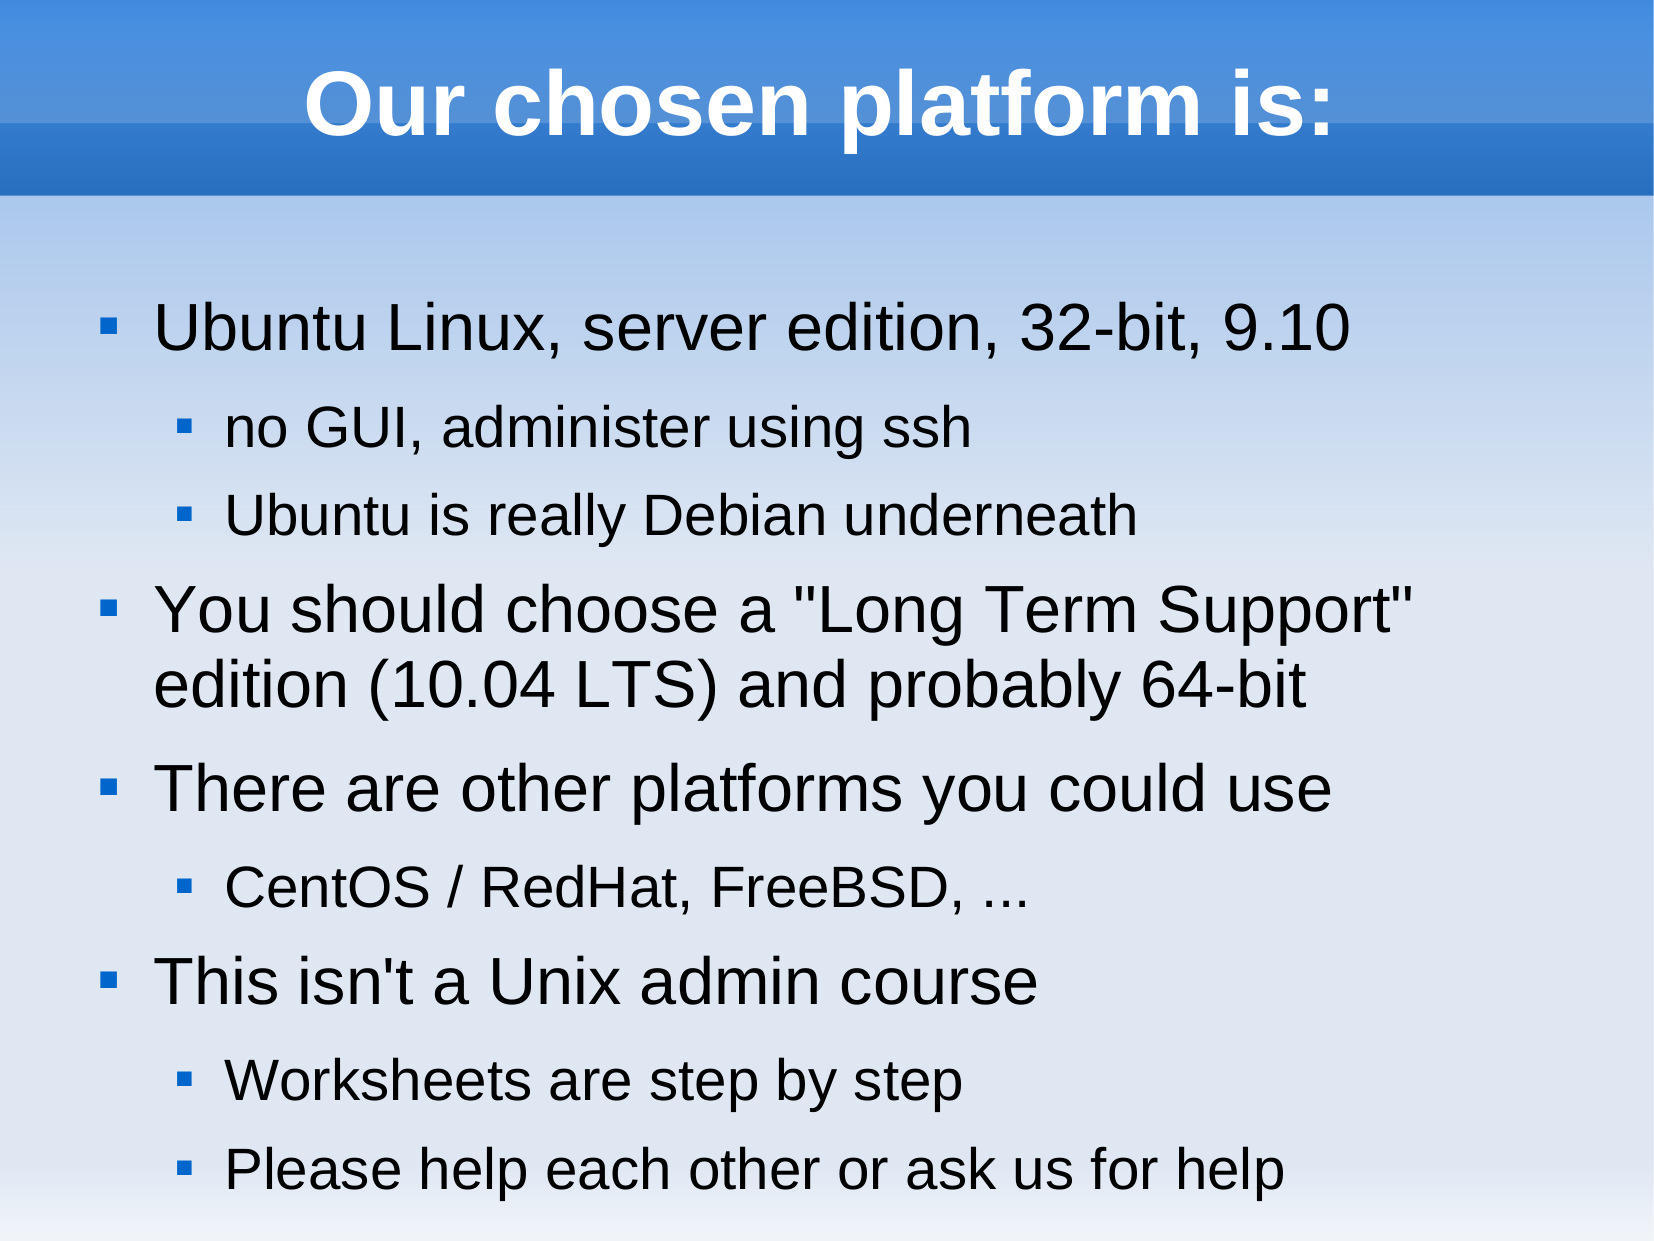

# Our chosen platform is:
Ubuntu Linux, server edition, 32-bit, 9.10
no GUI, administer using ssh
Ubuntu is really Debian underneath
You should choose a "Long Term Support" edition (10.04 LTS) and probably 64-bit
There are other platforms you could use
CentOS / RedHat, FreeBSD, ...
This isn't a Unix admin course
Worksheets are step by step
Please help each other or ask us for help